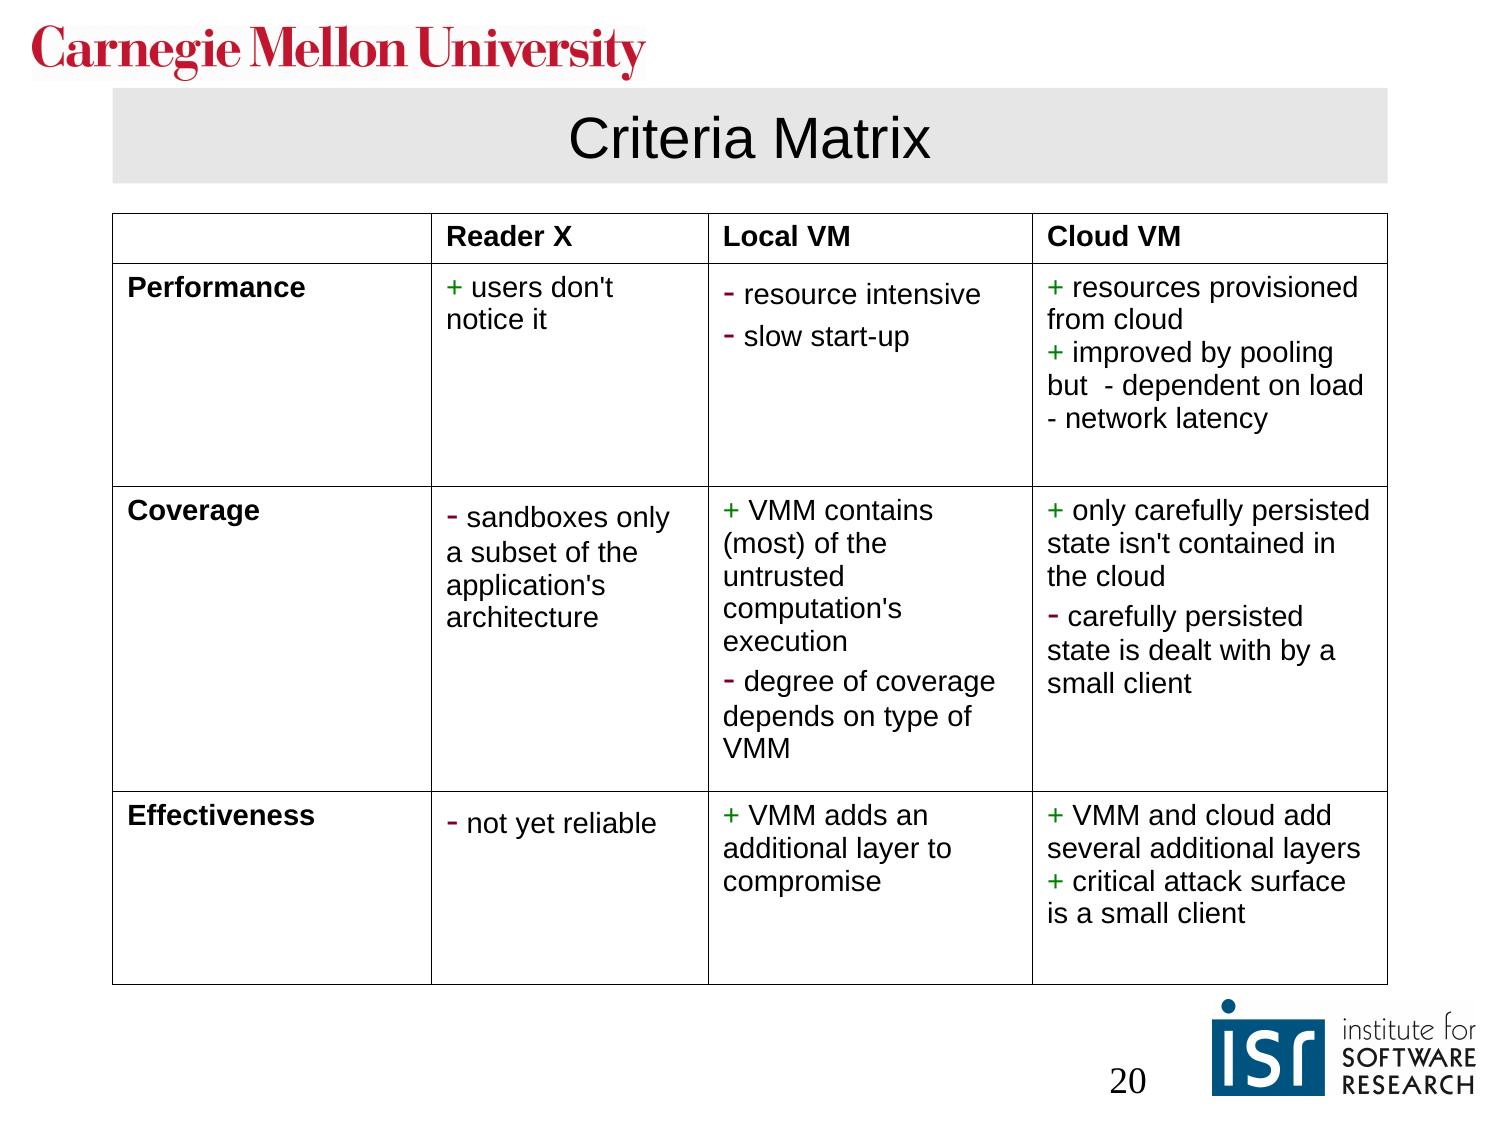

# Criteria Matrix
| | Reader X | Local VM | Cloud VM |
| --- | --- | --- | --- |
| Performance | + users don't notice it | - resource intensive - slow start-up | + resources provisioned from cloud + improved by pooling but - dependent on load - network latency |
| Coverage | - sandboxes only a subset of the application's architecture | + VMM contains (most) of the untrusted computation's execution - degree of coverage depends on type of VMM | + only carefully persisted state isn't contained in the cloud - carefully persisted state is dealt with by a small client |
| Effectiveness | - not yet reliable | + VMM adds an additional layer to compromise | + VMM and cloud add several additional layers + critical attack surface is a small client |